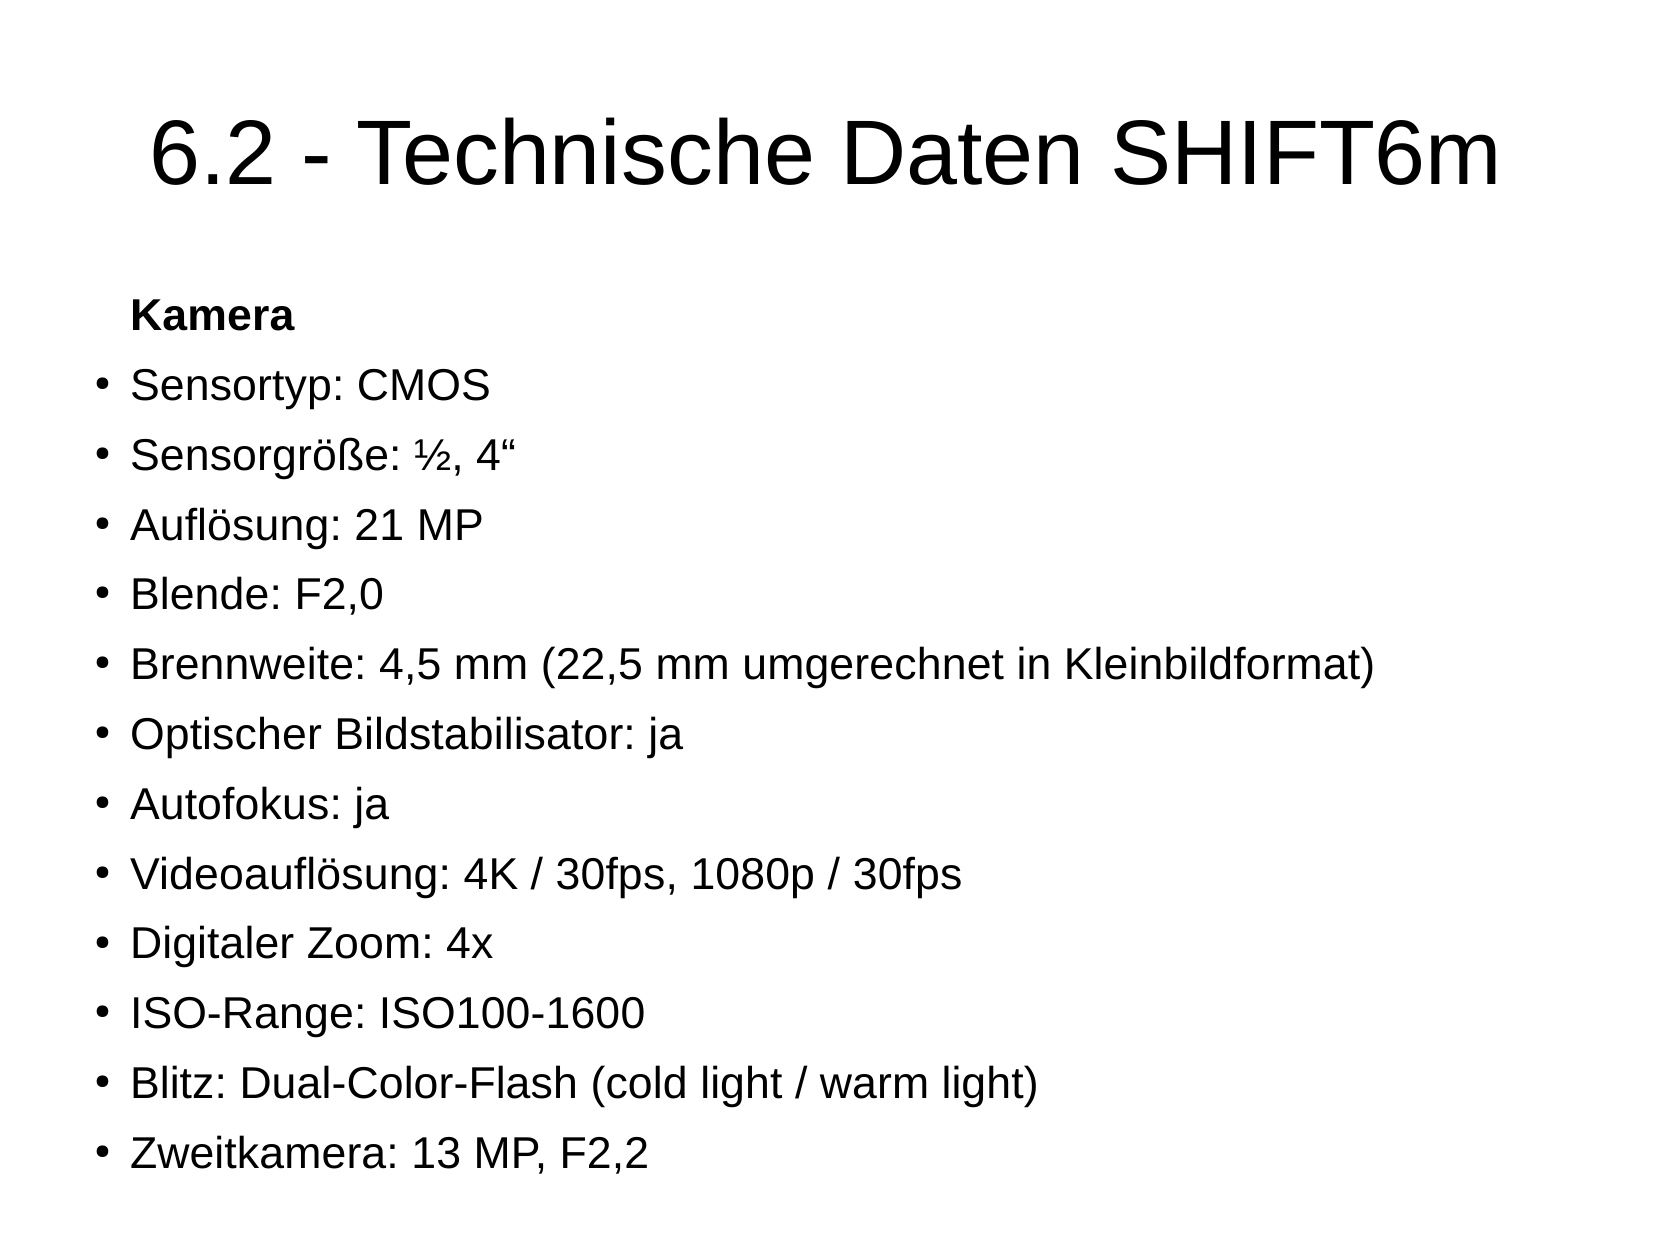

# 6.2 - Technische Daten SHIFT6m
Kamera
Sensortyp: CMOS
Sensorgröße: ½, 4“
Auflösung: 21 MP
Blende: F2,0
Brennweite: 4,5 mm (22,5 mm umgerechnet in Kleinbildformat)
Optischer Bildstabilisator: ja
Autofokus: ja
Videoauflösung: 4K / 30fps, 1080p / 30fps
Digitaler Zoom: 4x
ISO-Range: ISO100-1600
Blitz: Dual-Color-Flash (cold light / warm light)
Zweitkamera: 13 MP, F2,2